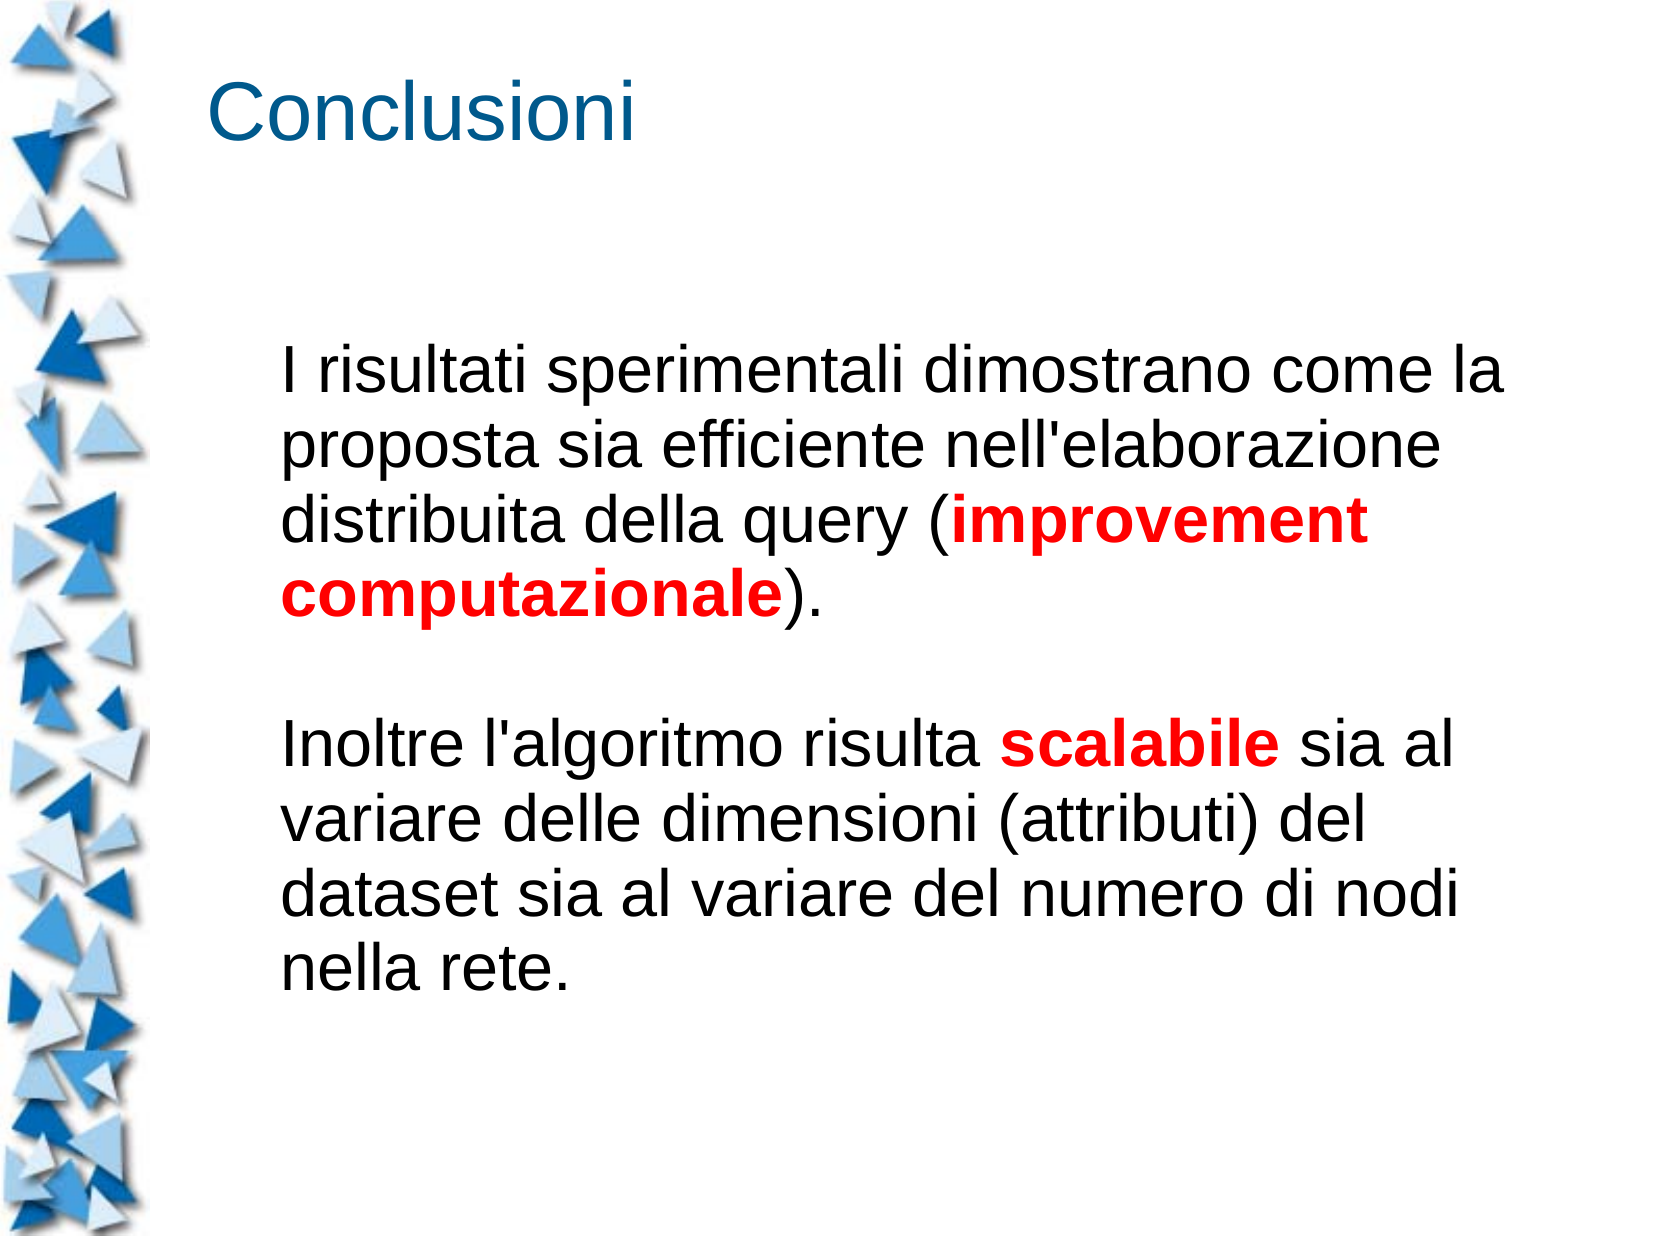

# Conclusioni
I risultati sperimentali dimostrano come la proposta sia efficiente nell'elaborazione distribuita della query (improvement computazionale).
Inoltre l'algoritmo risulta scalabile sia al variare delle dimensioni (attributi) del dataset sia al variare del numero di nodi nella rete.